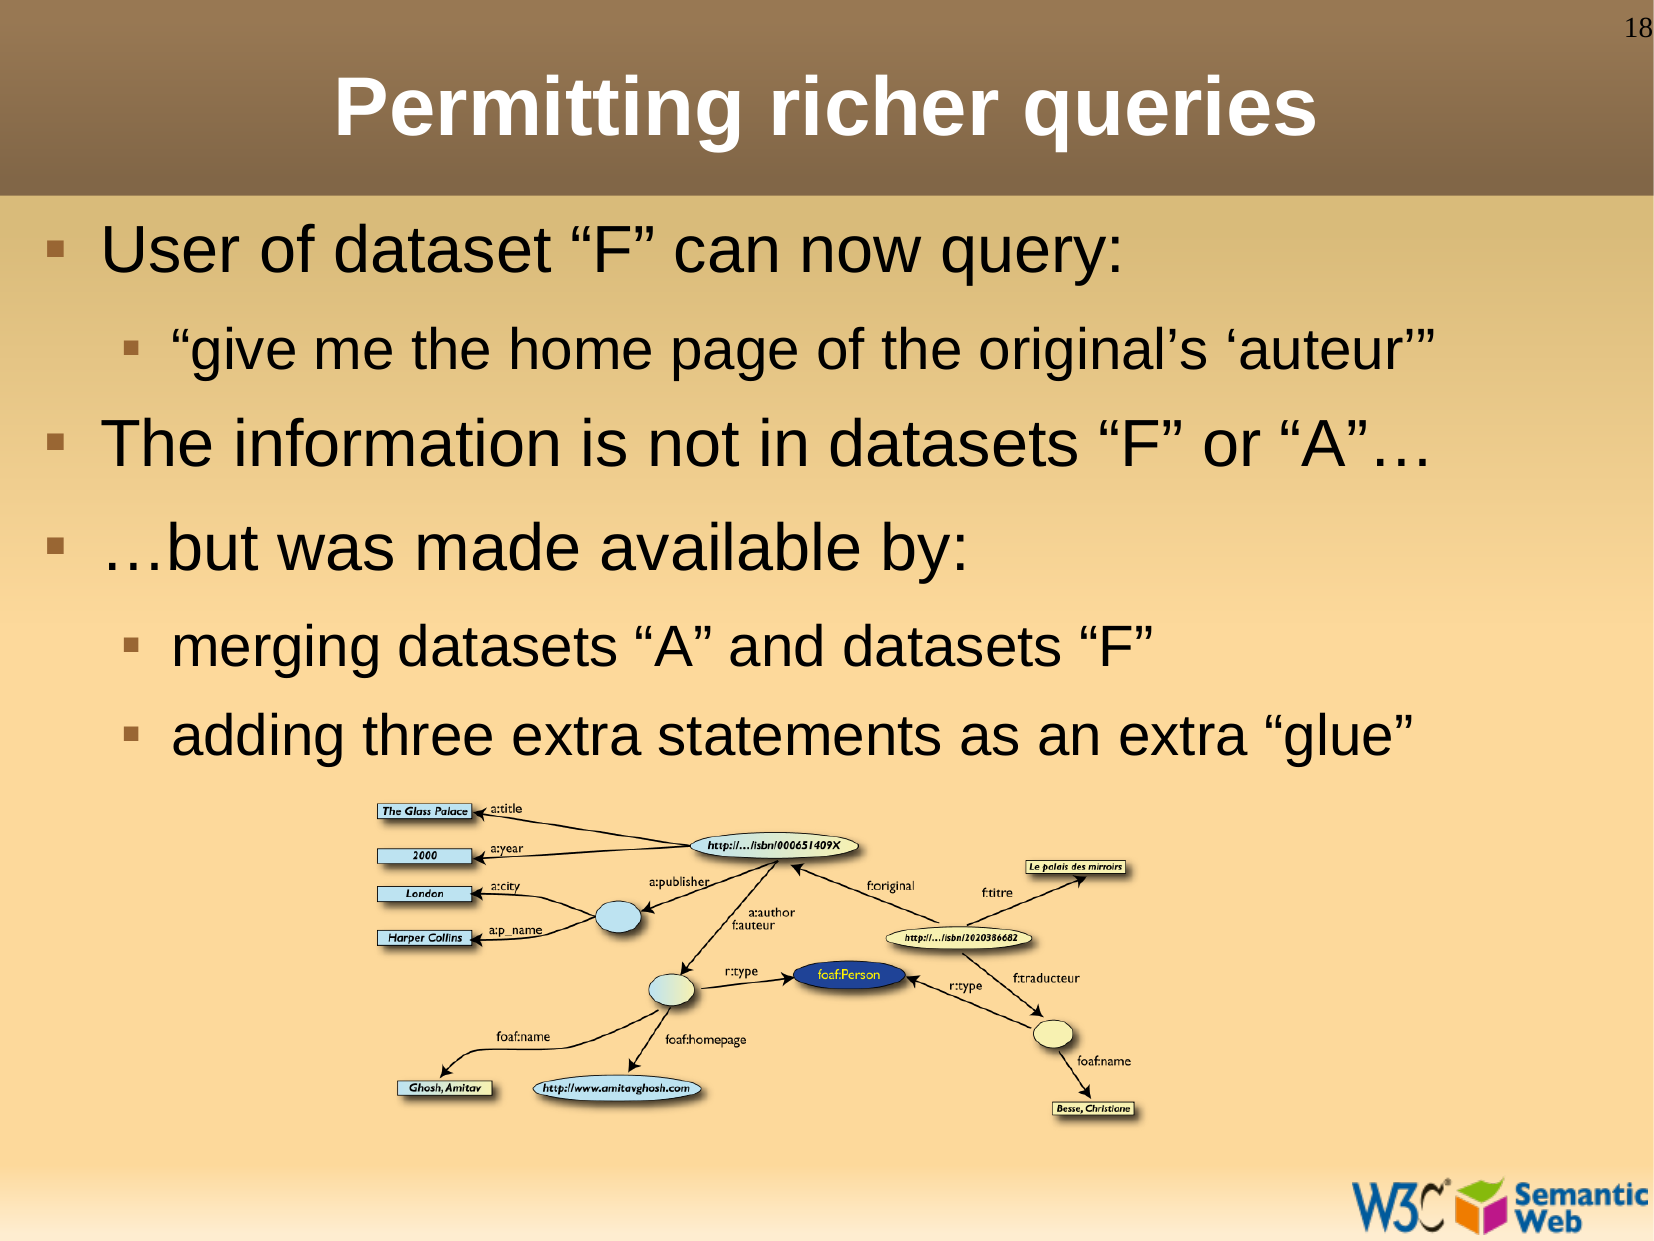

# Permitting richer queries
18
User of dataset “F” can now query:
“give me the home page of the original’s ‘auteur’”
The information is not in datasets “F” or “A”…
…but was made available by:
merging datasets “A” and datasets “F”
adding three extra statements as an extra “glue”